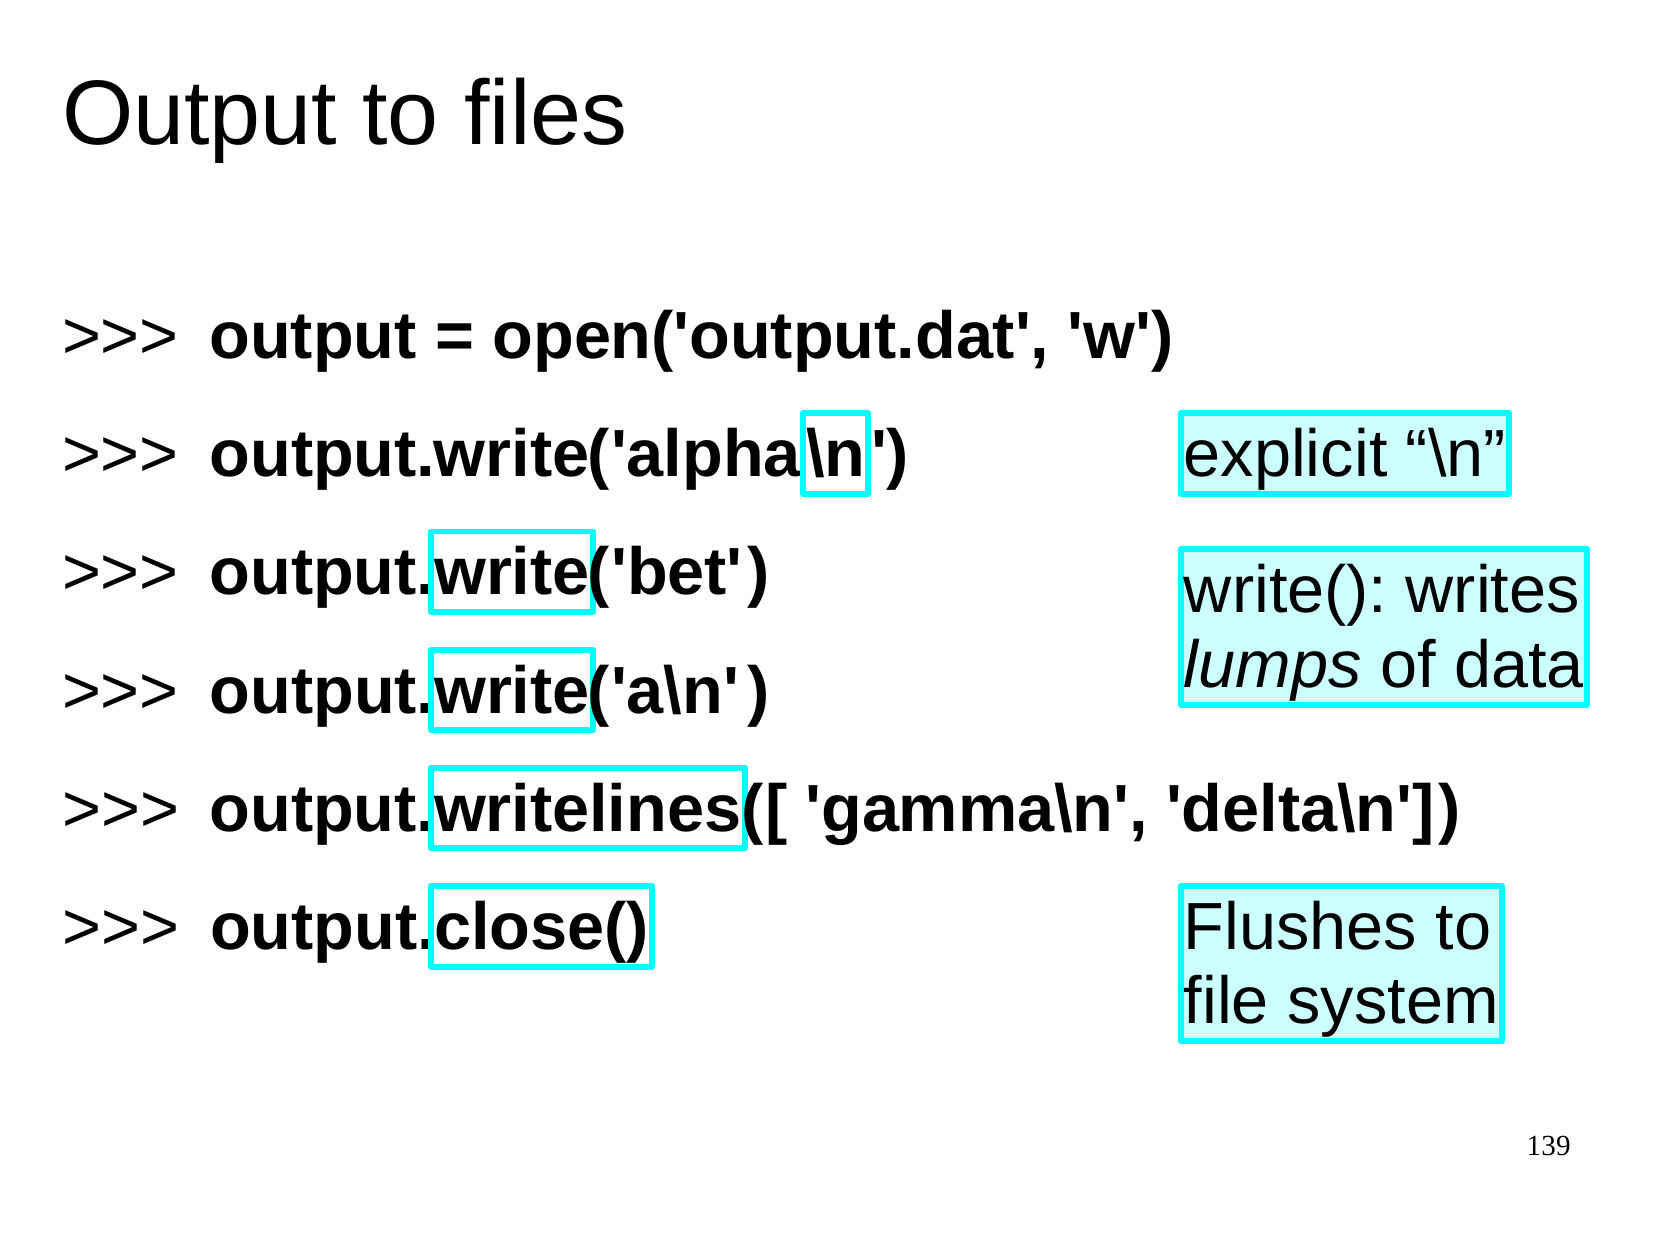

Output to files
>>>
output = open('output.dat', 'w')
write
(
'alpha
\n
')
explicit “\n”
>>>
output.
write
(
'bet'
)
>>>
output.
write(): writes
lumps of data
write
(
'a\n'
)
>>>
output.
writelines
(
[ 'gamma\n', 'delta\n']
)
>>>
output.
close()
Flushes to
file system
>>>
output.
139